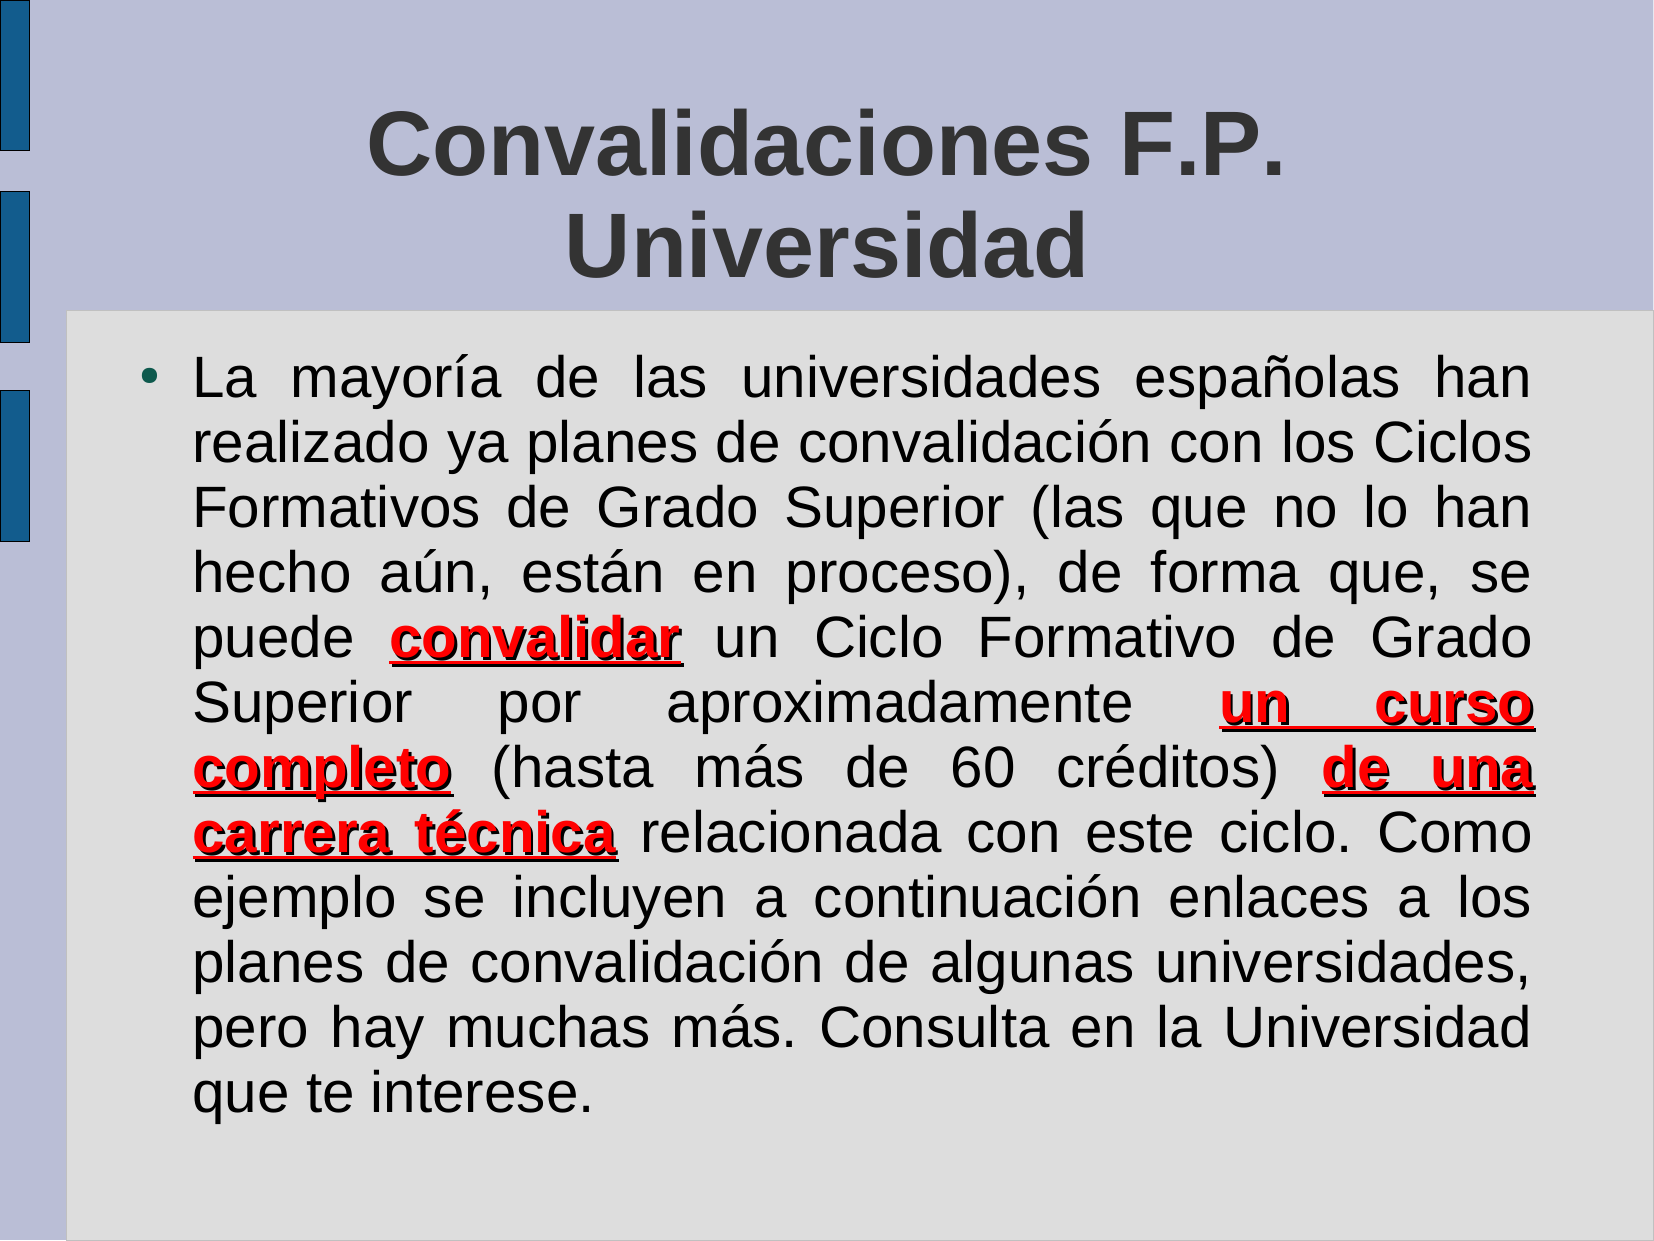

# Convalidaciones F.P. Universidad
La mayoría de las universidades españolas han realizado ya planes de convalidación con los Ciclos Formativos de Grado Superior (las que no lo han hecho aún, están en proceso), de forma que, se puede convalidar un Ciclo Formativo de Grado Superior por aproximadamente un curso completo (hasta más de 60 créditos) de una carrera técnica relacionada con este ciclo. Como ejemplo se incluyen a continuación enlaces a los planes de convalidación de algunas universidades, pero hay muchas más. Consulta en la Universidad que te interese.